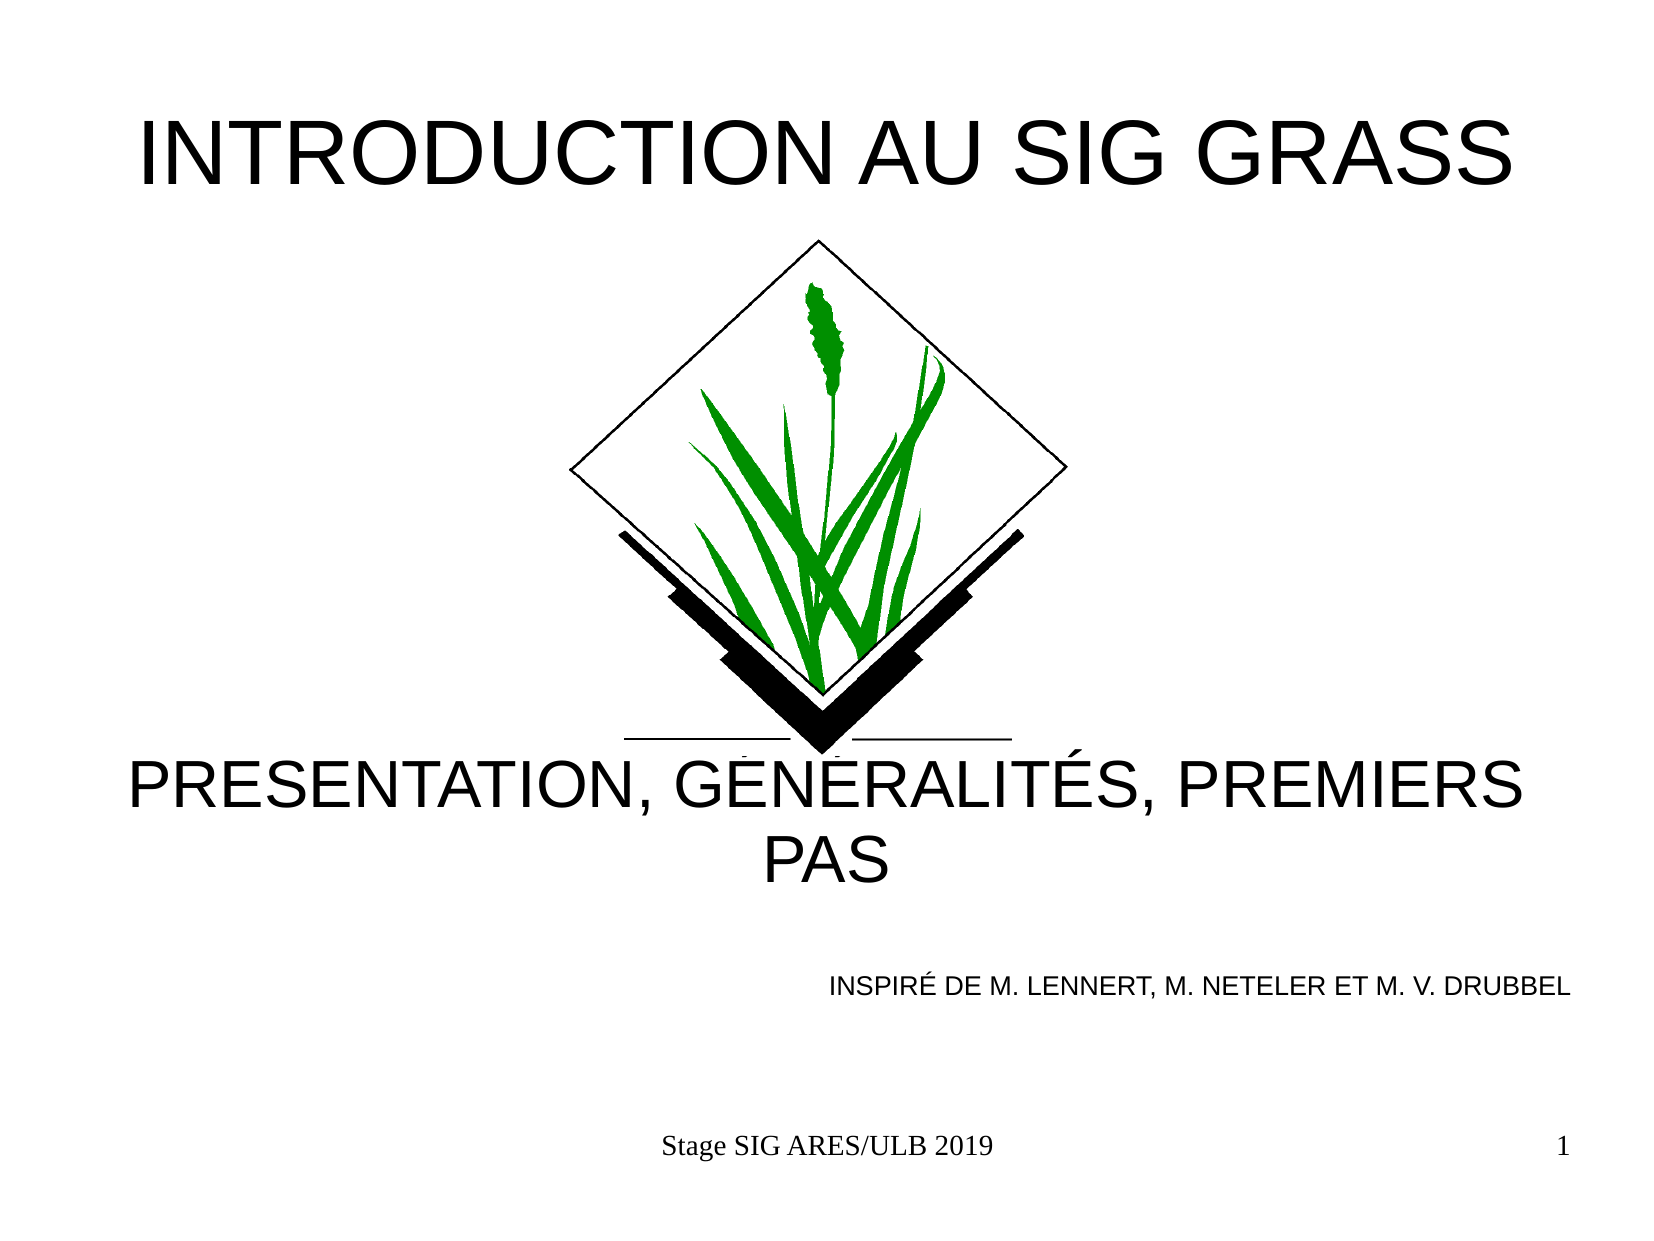

# INTRODUCTION AU SIG GRASS
PRESENTATION, GÉNÉRALITÉS, PREMIERS PAS
INSPIRÉ DE M. LENNERT, M. NETELER ET M. V. DRUBBEL
Stage SIG ARES/ULB 2019
1